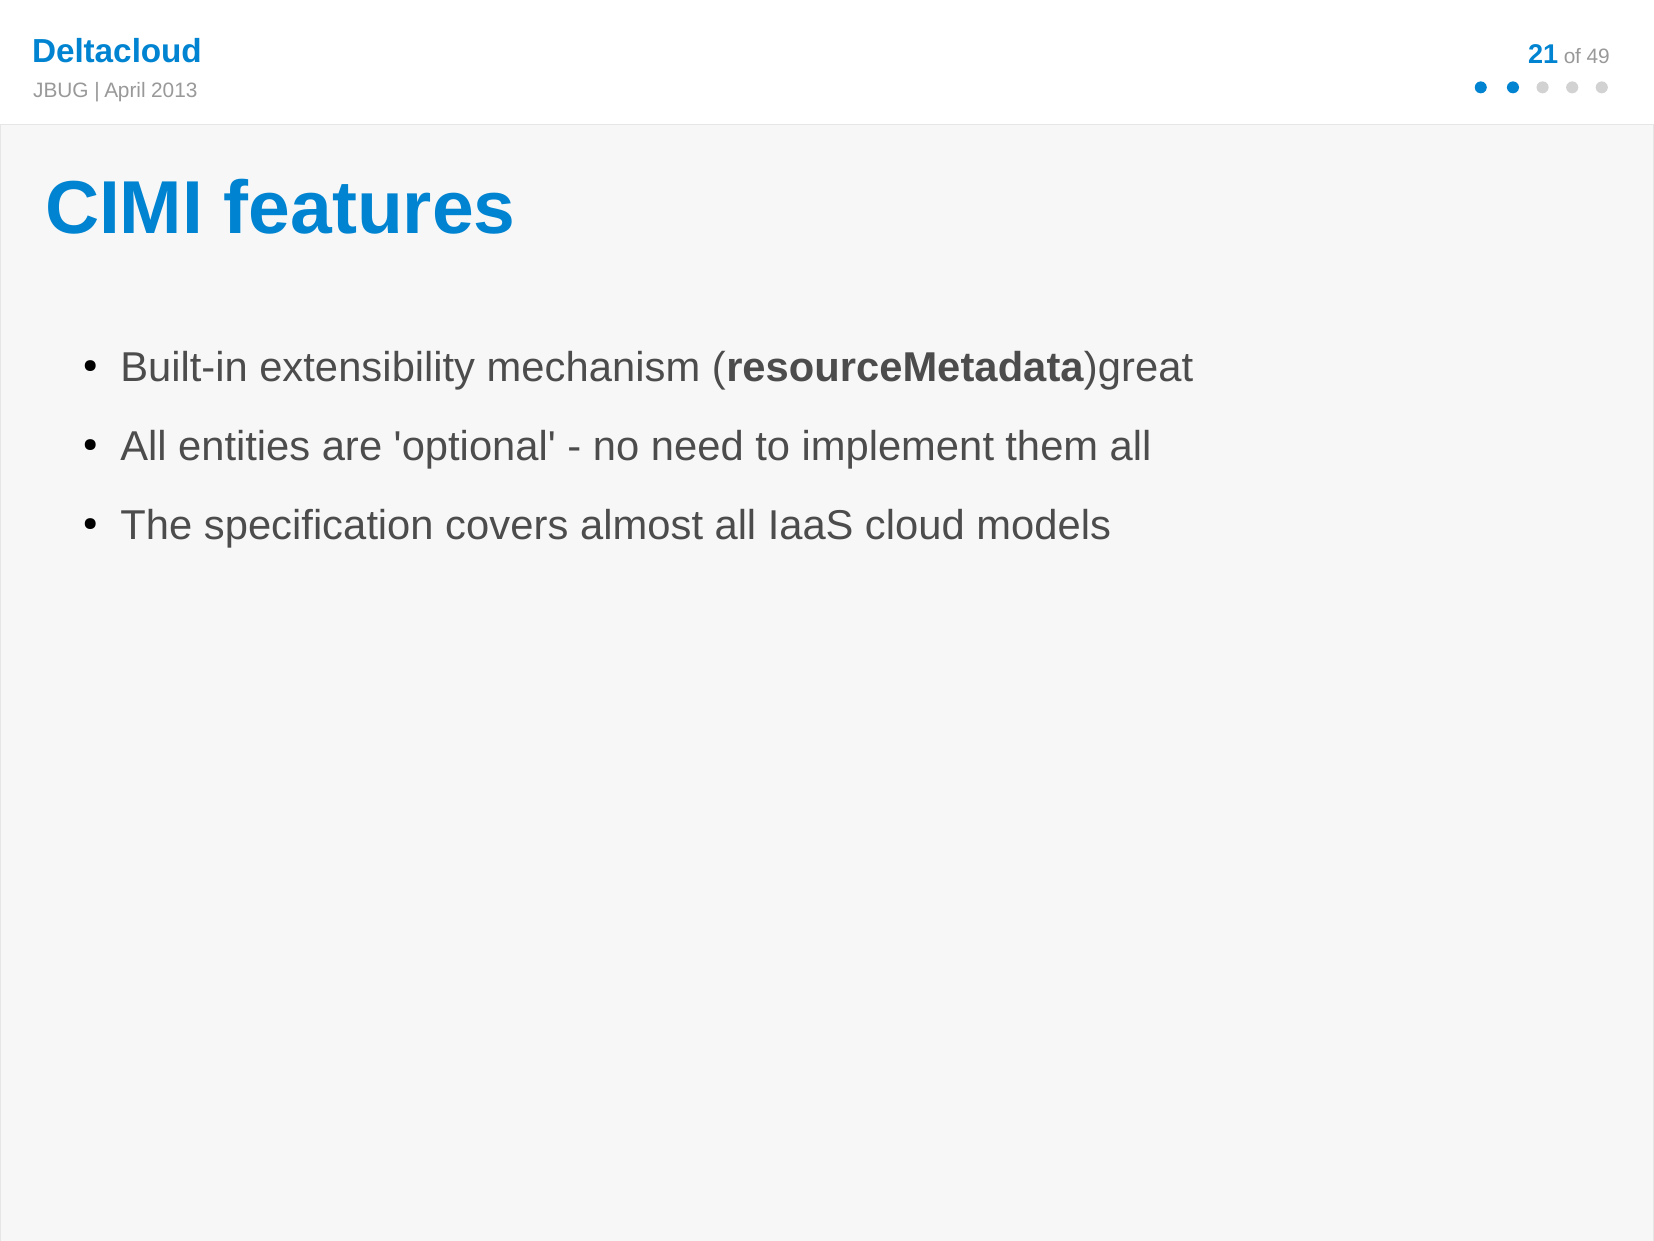

 of 49
Deltacloud
JBUG | April 2013
# CIMI features
Built-in extensibility mechanism (resourceMetadata)great
All entities are 'optional' - no need to implement them all
The specification covers almost all IaaS cloud models